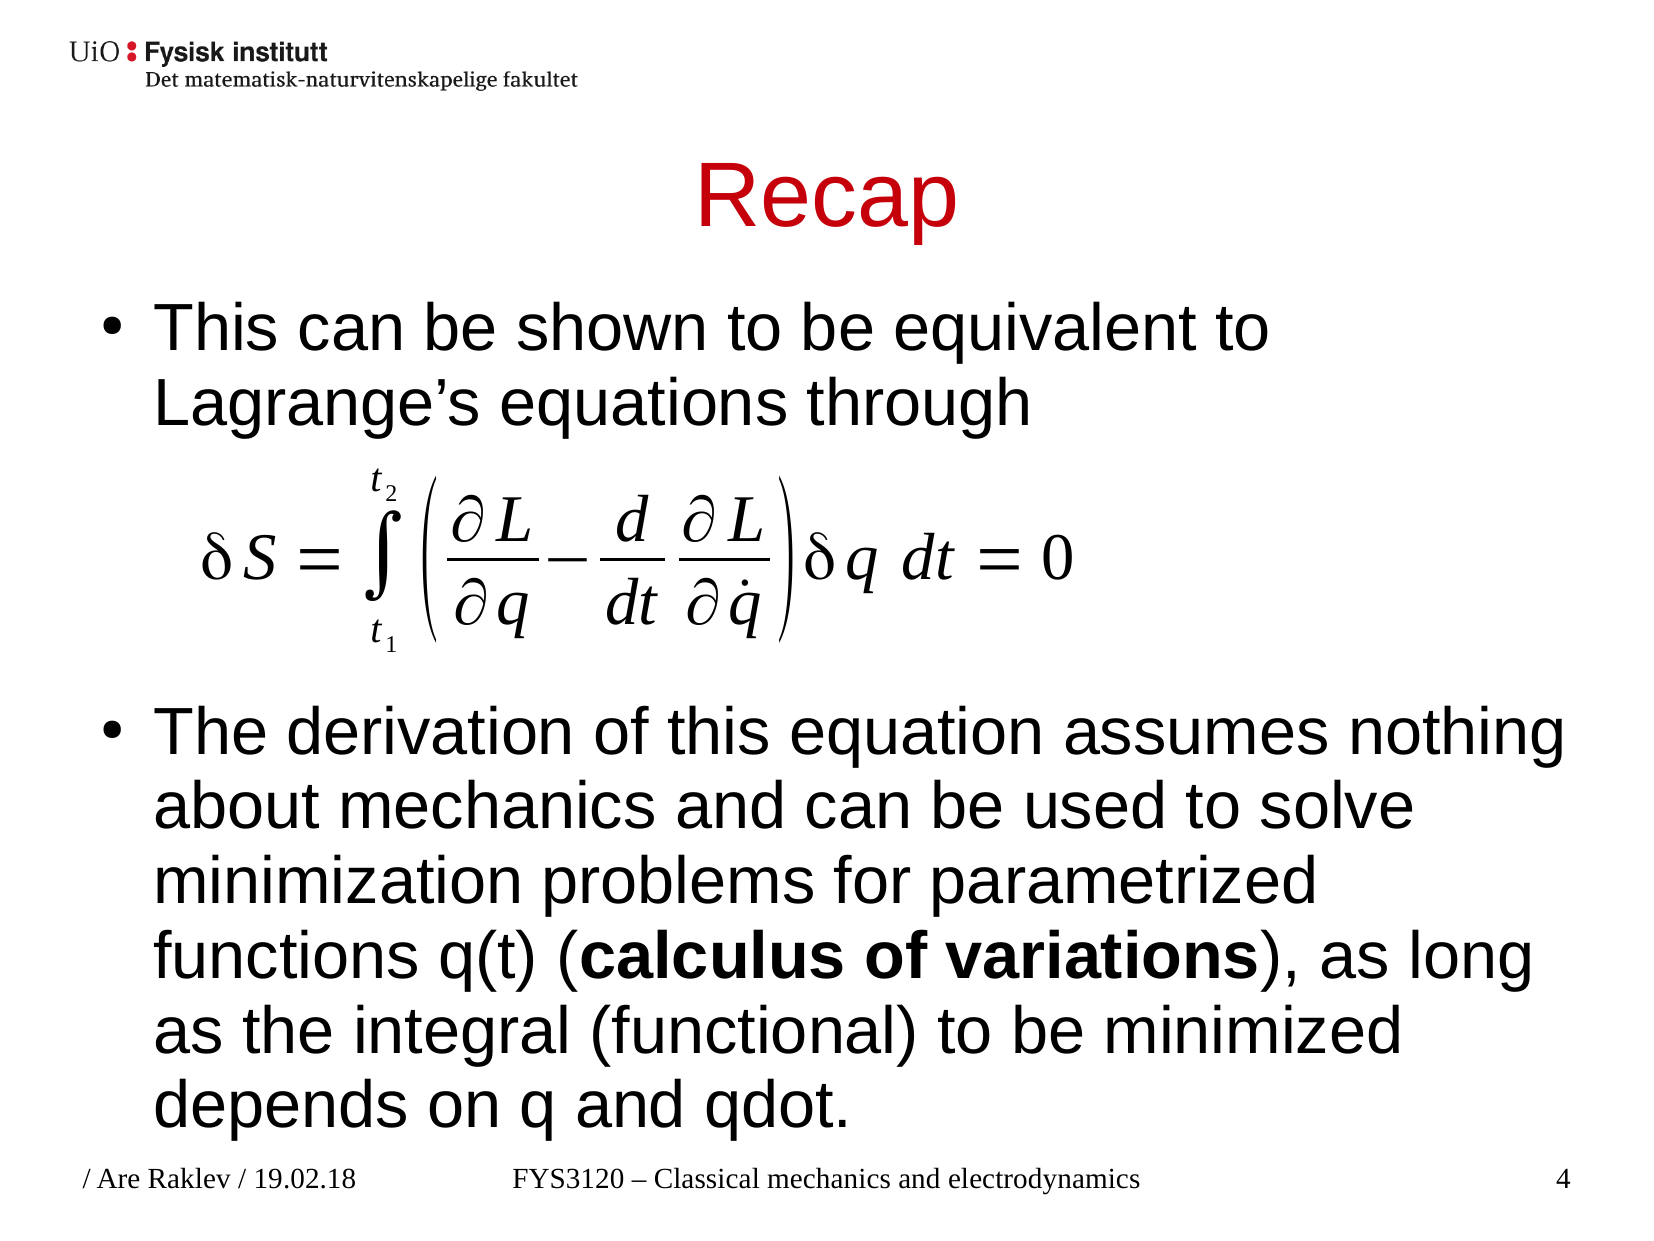

# Recap
This can be shown to be equivalent to Lagrange’s equations through
The derivation of this equation assumes nothing about mechanics and can be used to solve minimization problems for parametrized functions q(t) (calculus of variations), as long as the integral (functional) to be minimized depends on q and qdot.
/ Are Raklev / 19.02.18
FYS3120 – Classical mechanics and electrodynamics
4